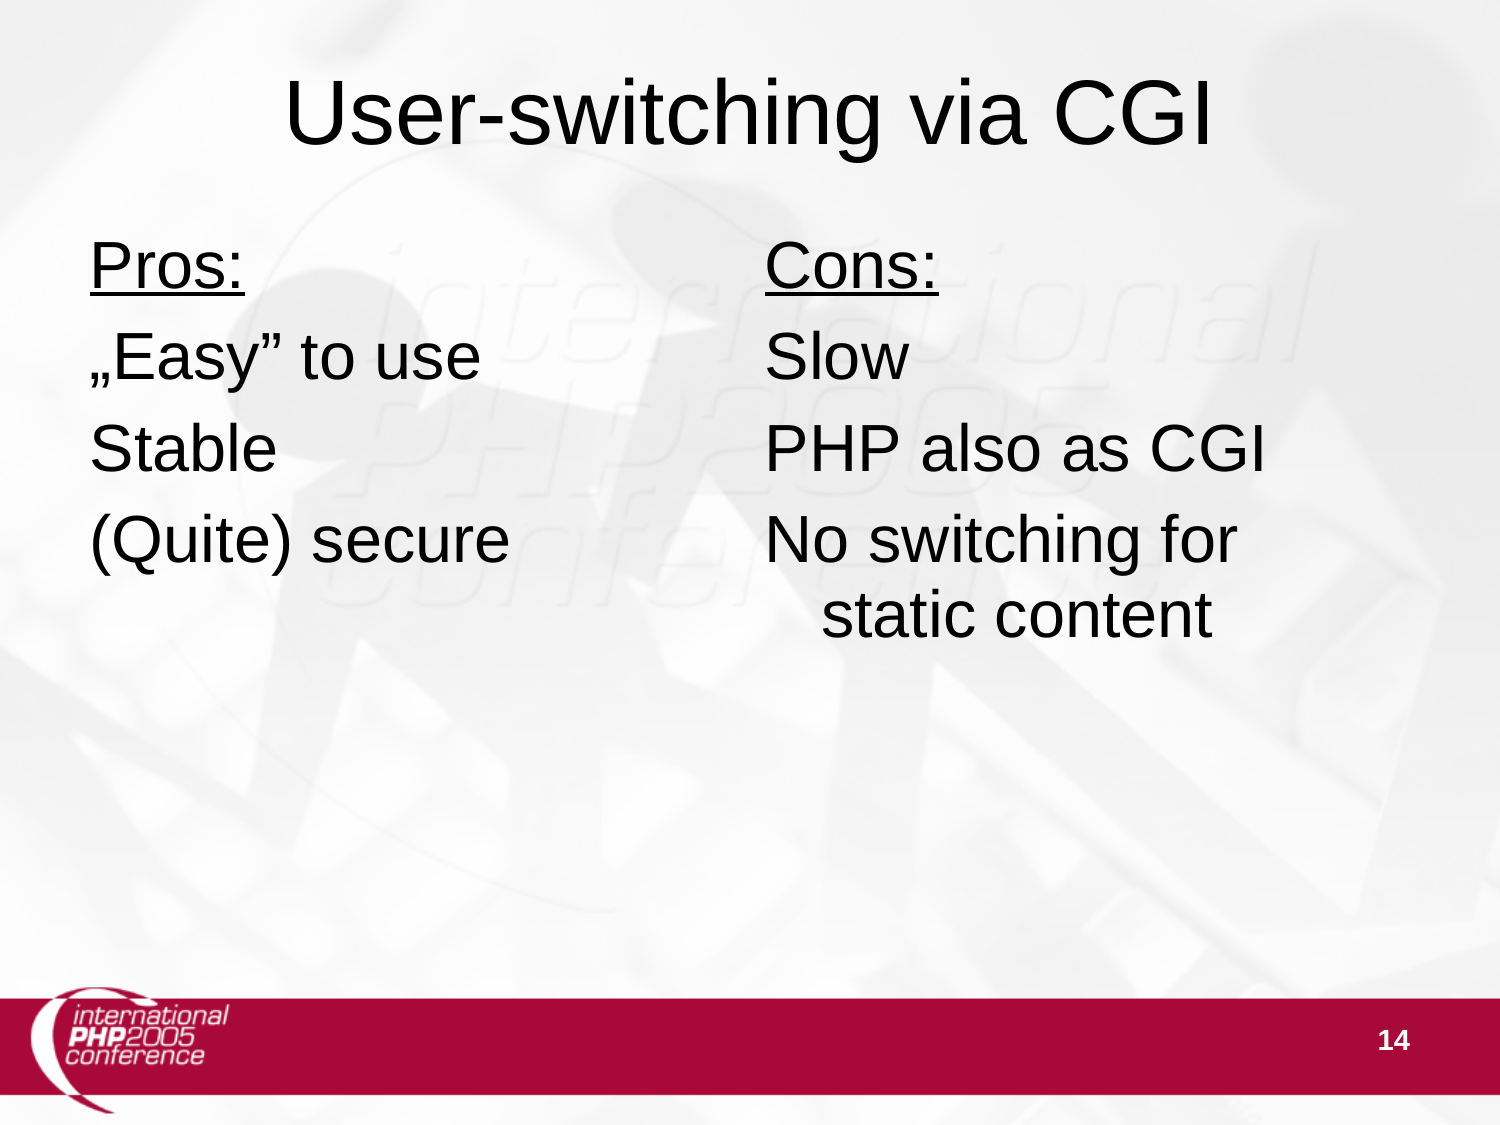

# User-switching via CGI
Pros:
„Easy” to use
Stable
(Quite) secure
Cons:
Slow
PHP also as CGI
No switching for static content
14